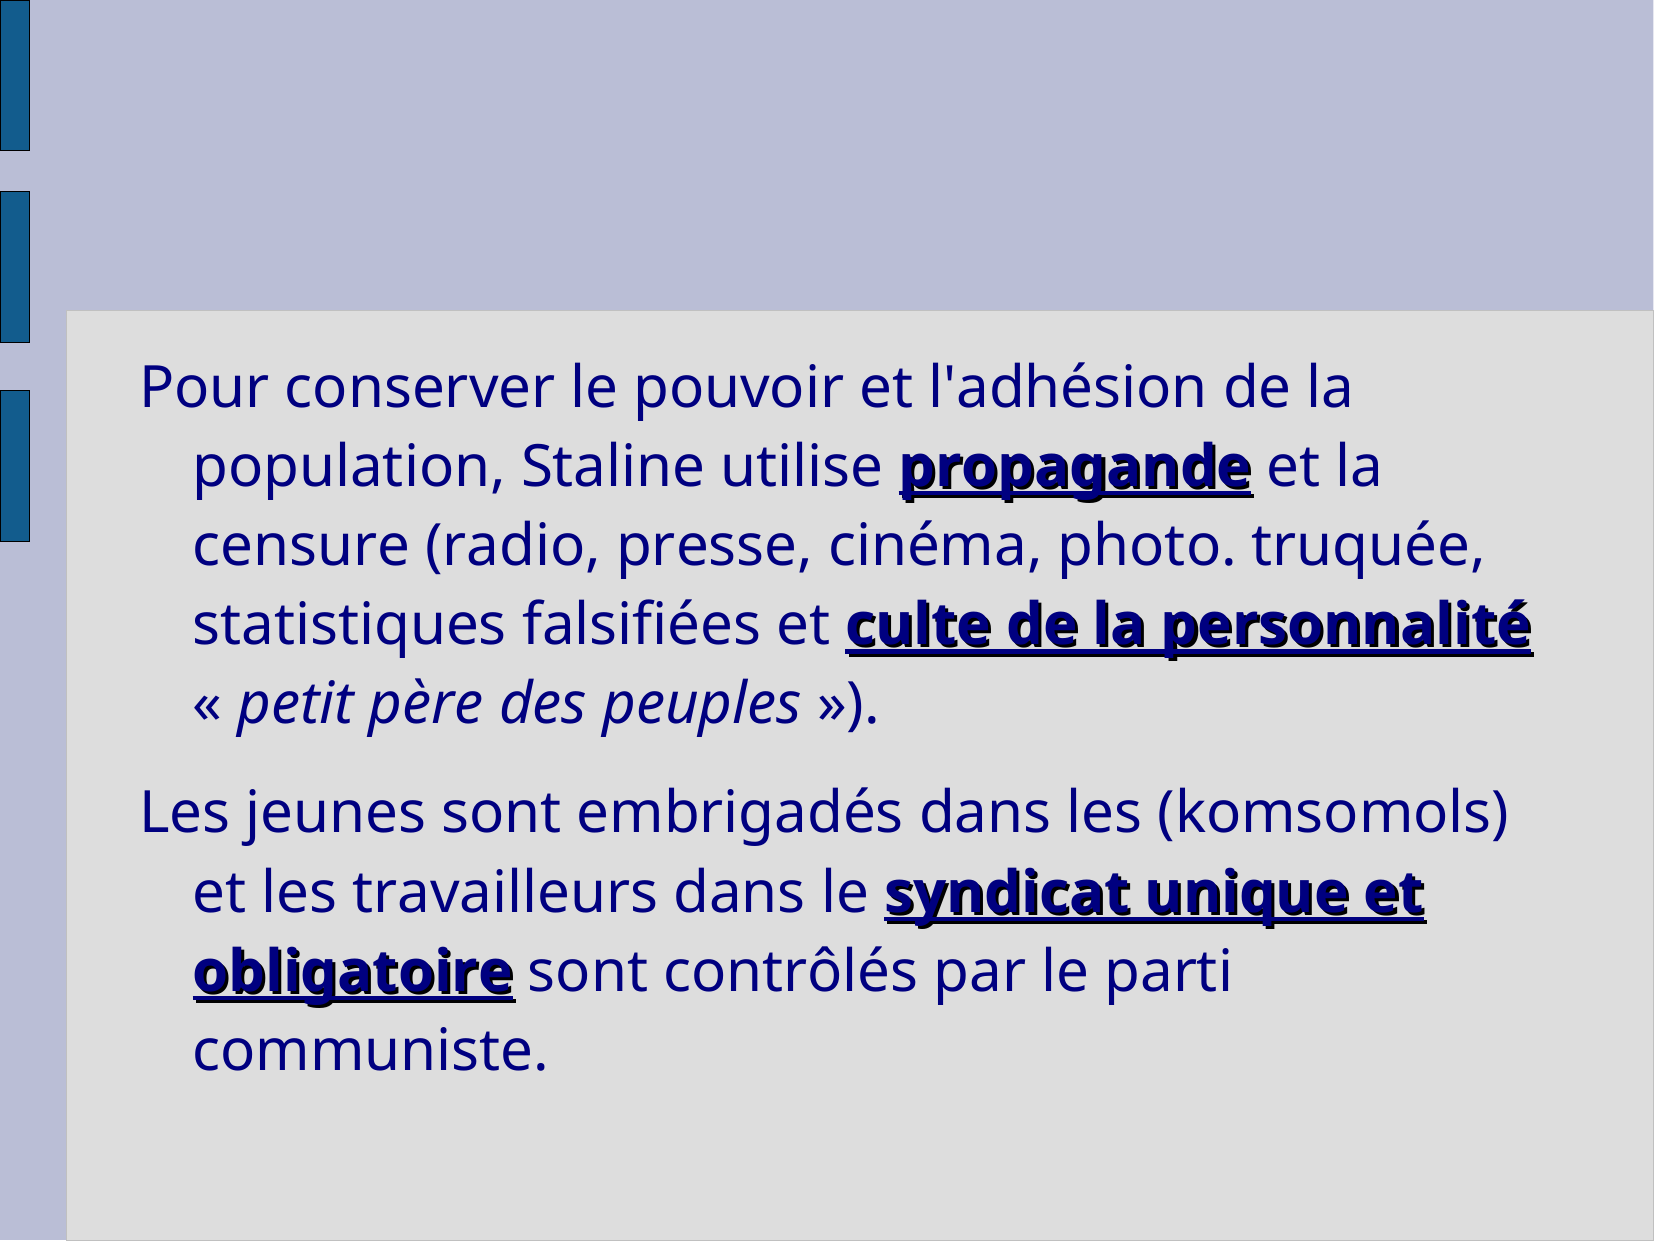

#
Pour conserver le pouvoir et l'adhésion de la population, Staline utilise propagande et la censure (radio, presse, cinéma, photo. truquée, statistiques falsifiées et culte de la personnalité « petit père des peuples »).
Les jeunes sont embrigadés dans les (komsomols) et les travailleurs dans le syndicat unique et obligatoire sont contrôlés par le parti communiste.